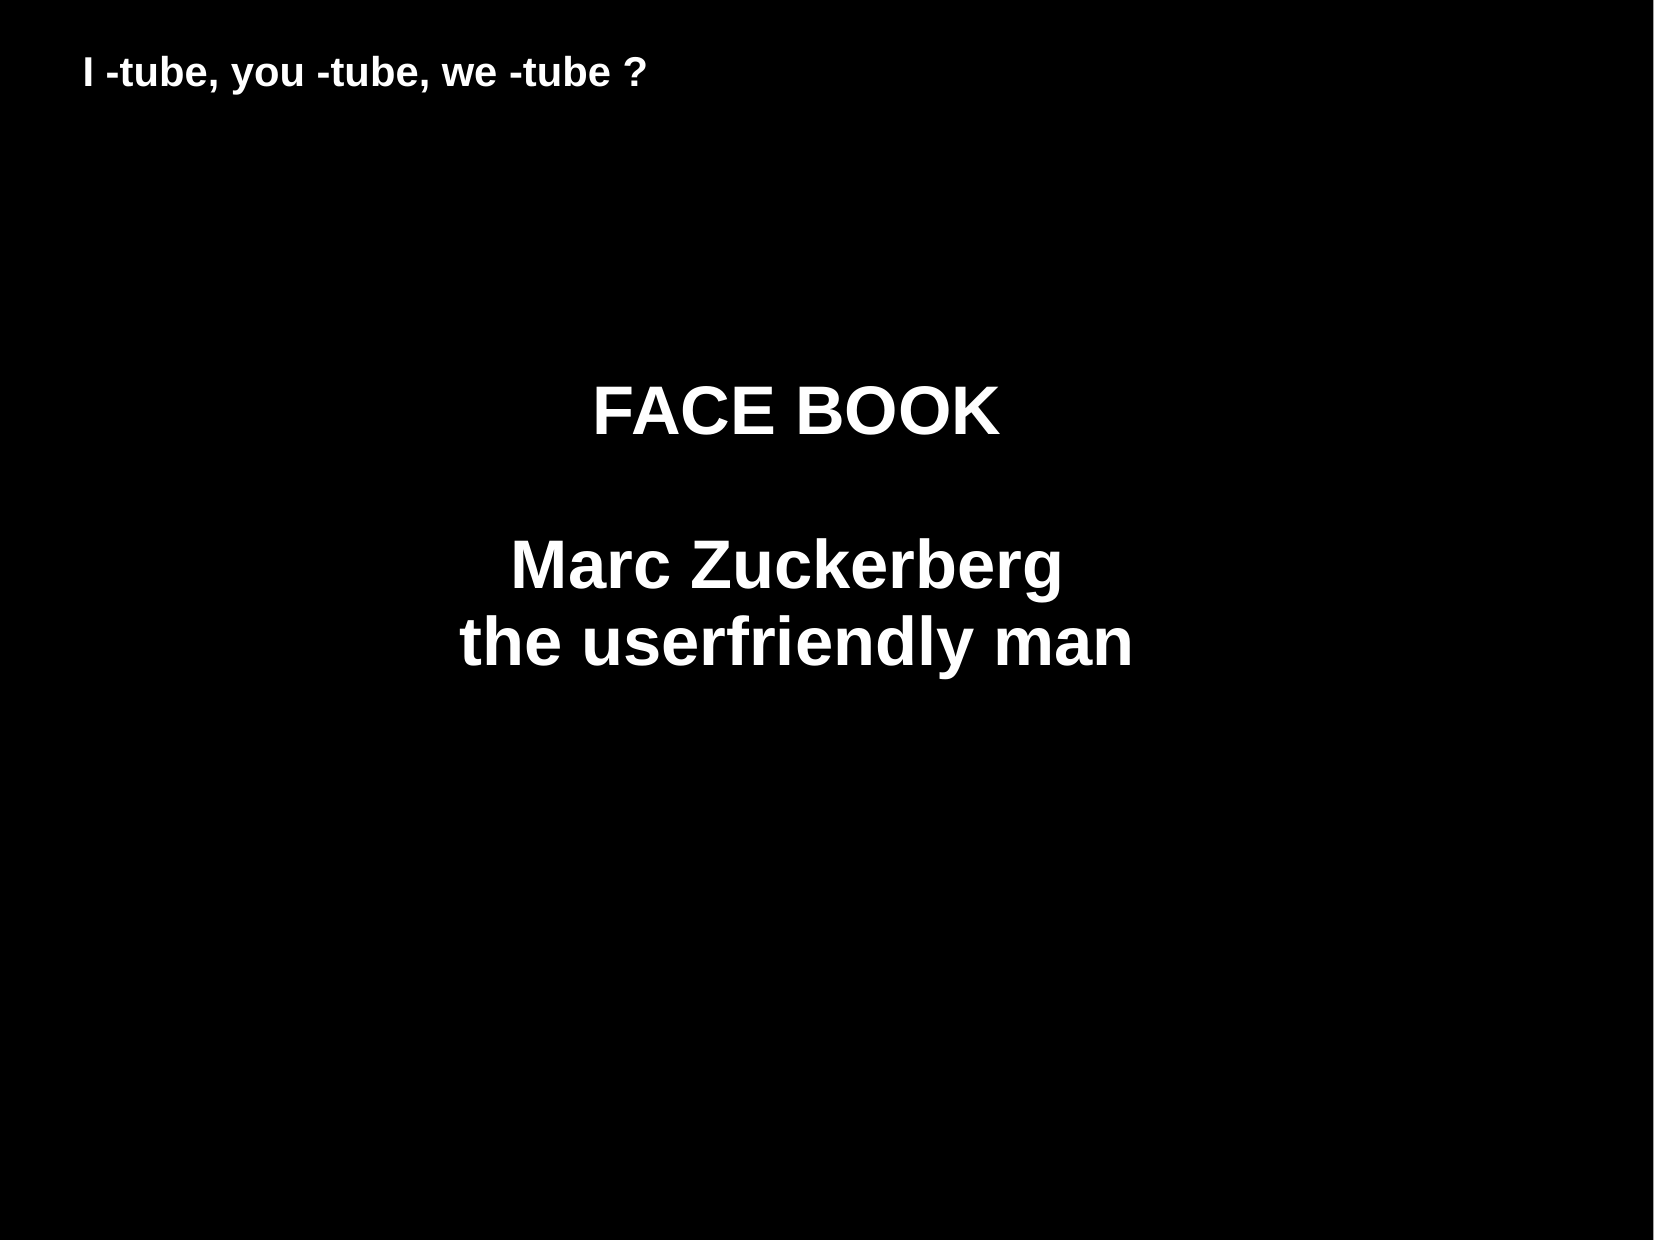

# I -tube, you -tube, we -tube ?
FACE BOOK
Marc Zuckerberg
the userfriendly man